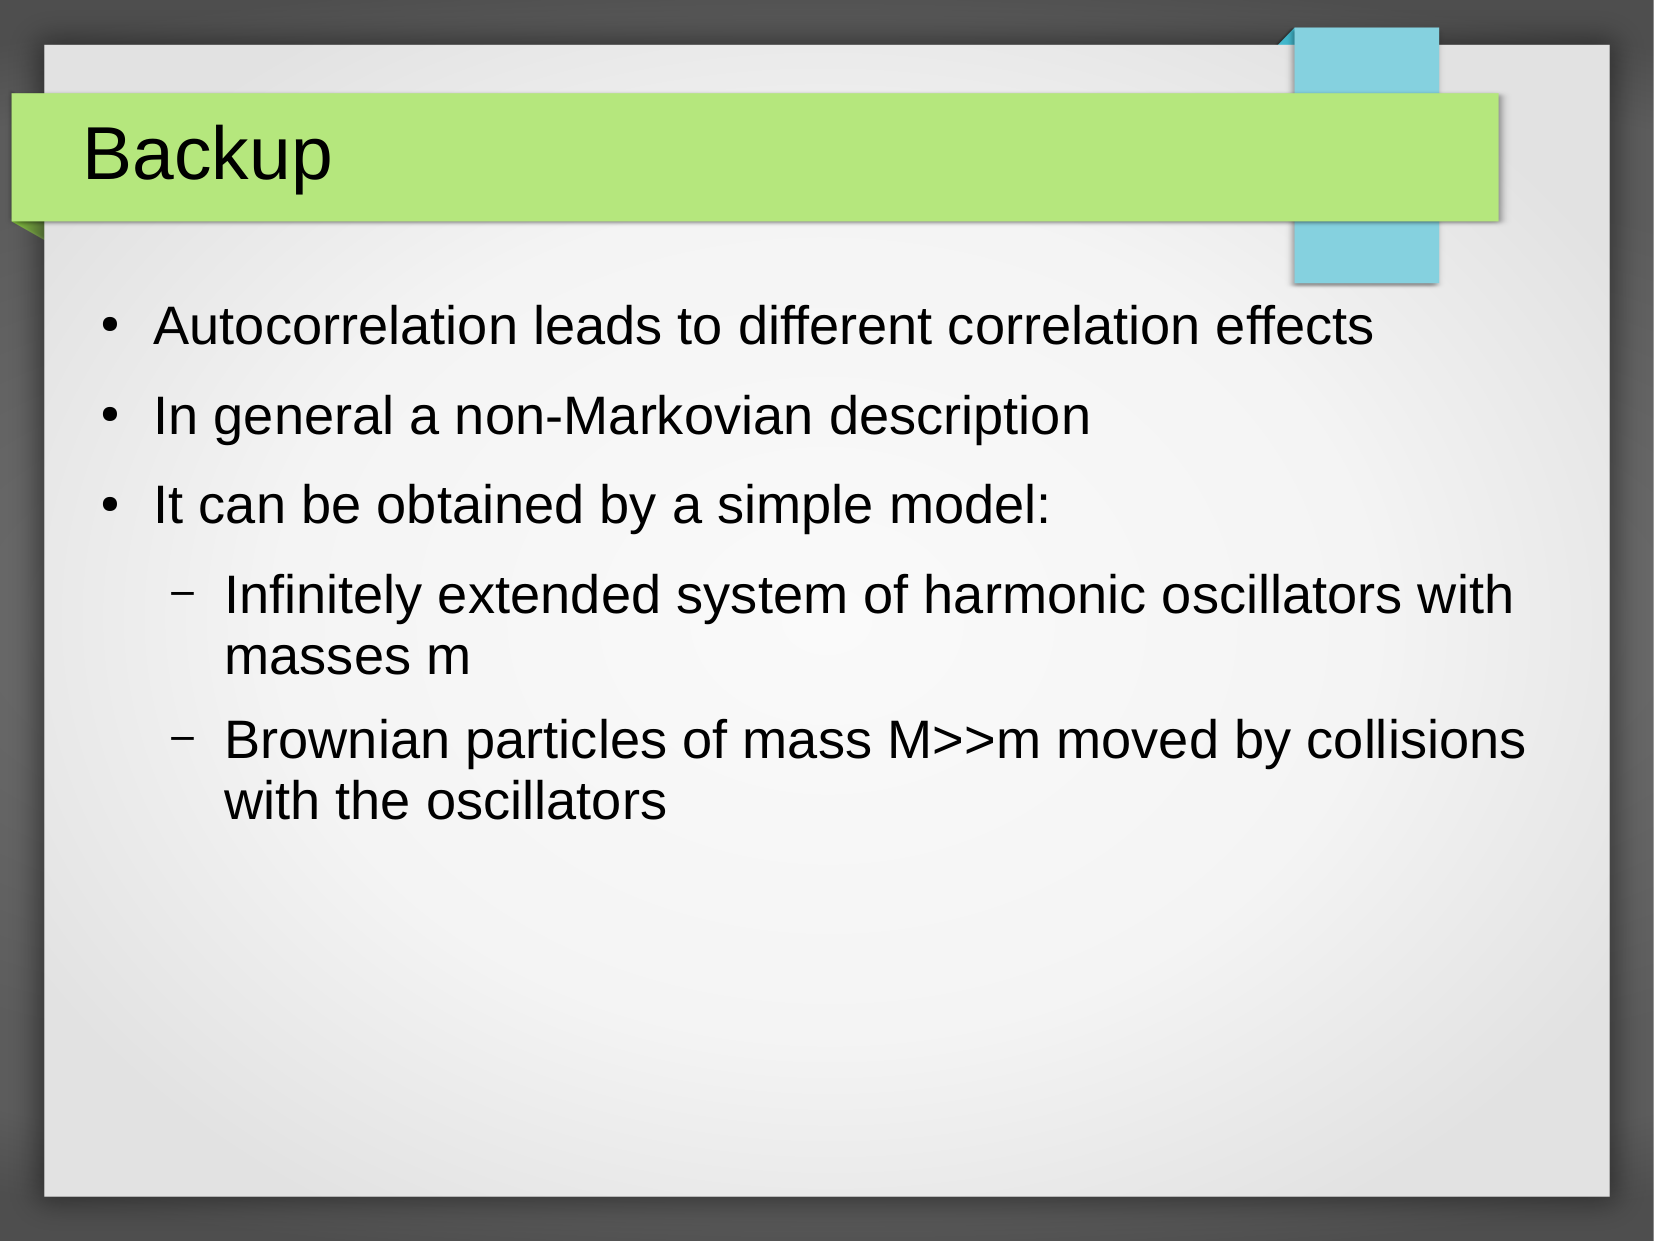

# Backup
Autocorrelation leads to different correlation effects
In general a non-Markovian description
It can be obtained by a simple model:
Infinitely extended system of harmonic oscillators with masses m
Brownian particles of mass M>>m moved by collisions with the oscillators